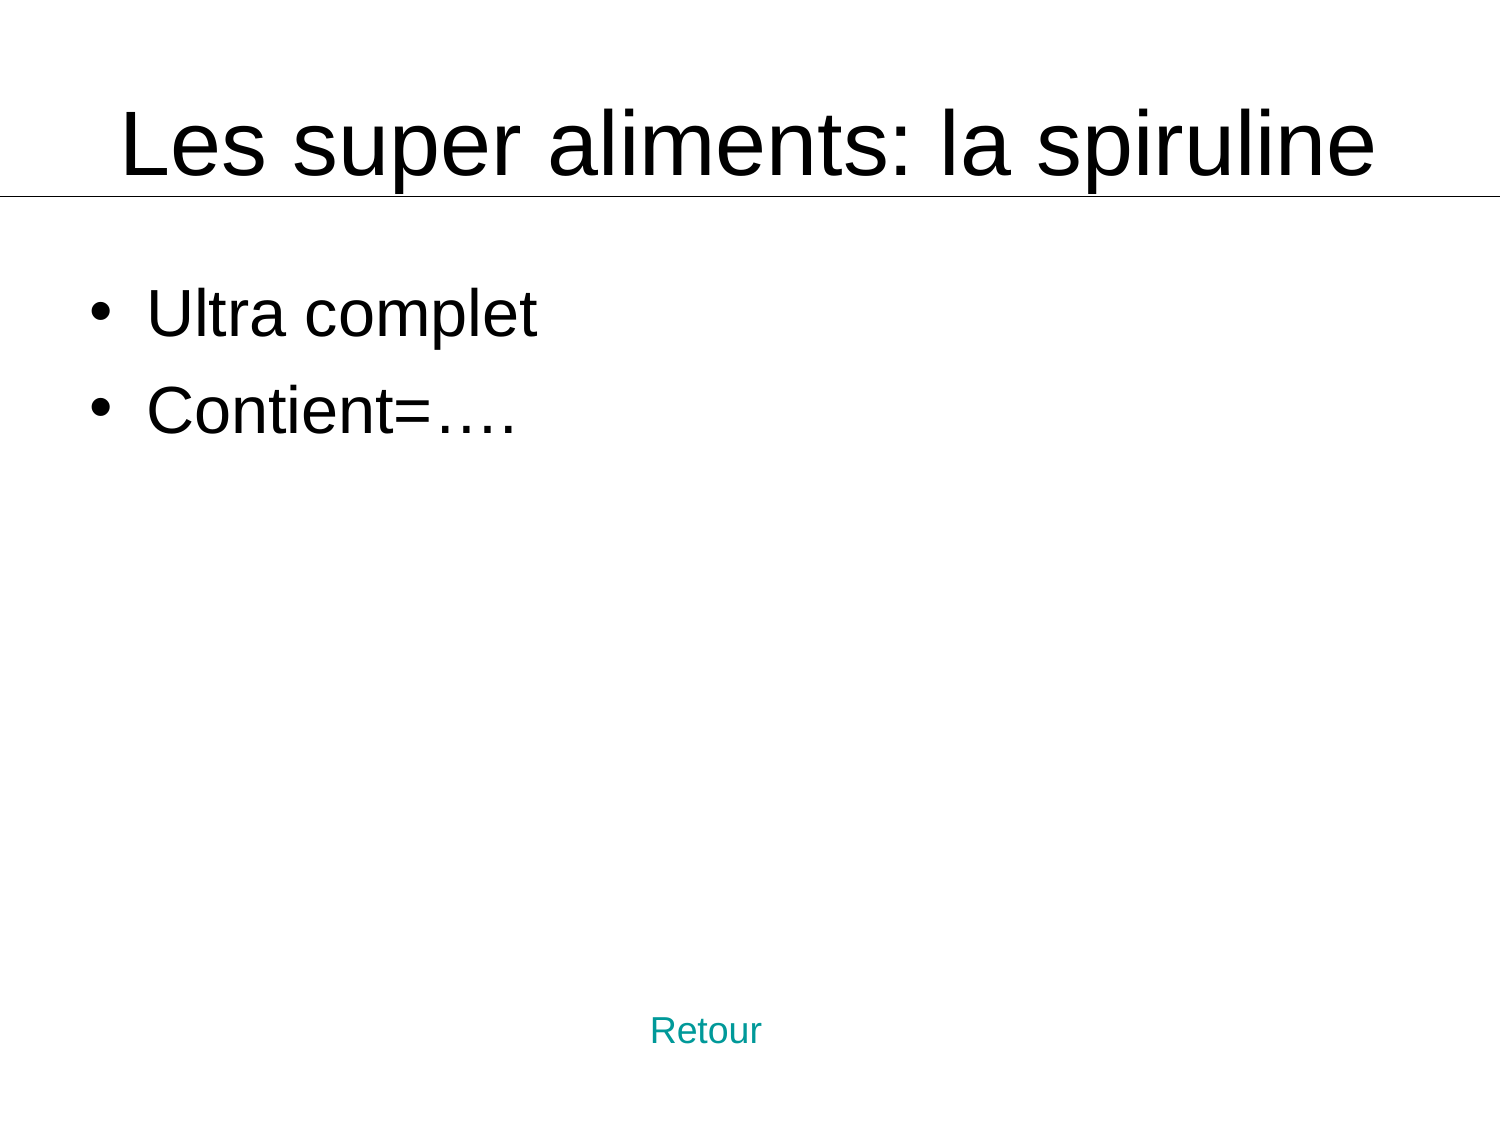

# Les super aliments: la spiruline
Ultra complet
Contient=….
Retour